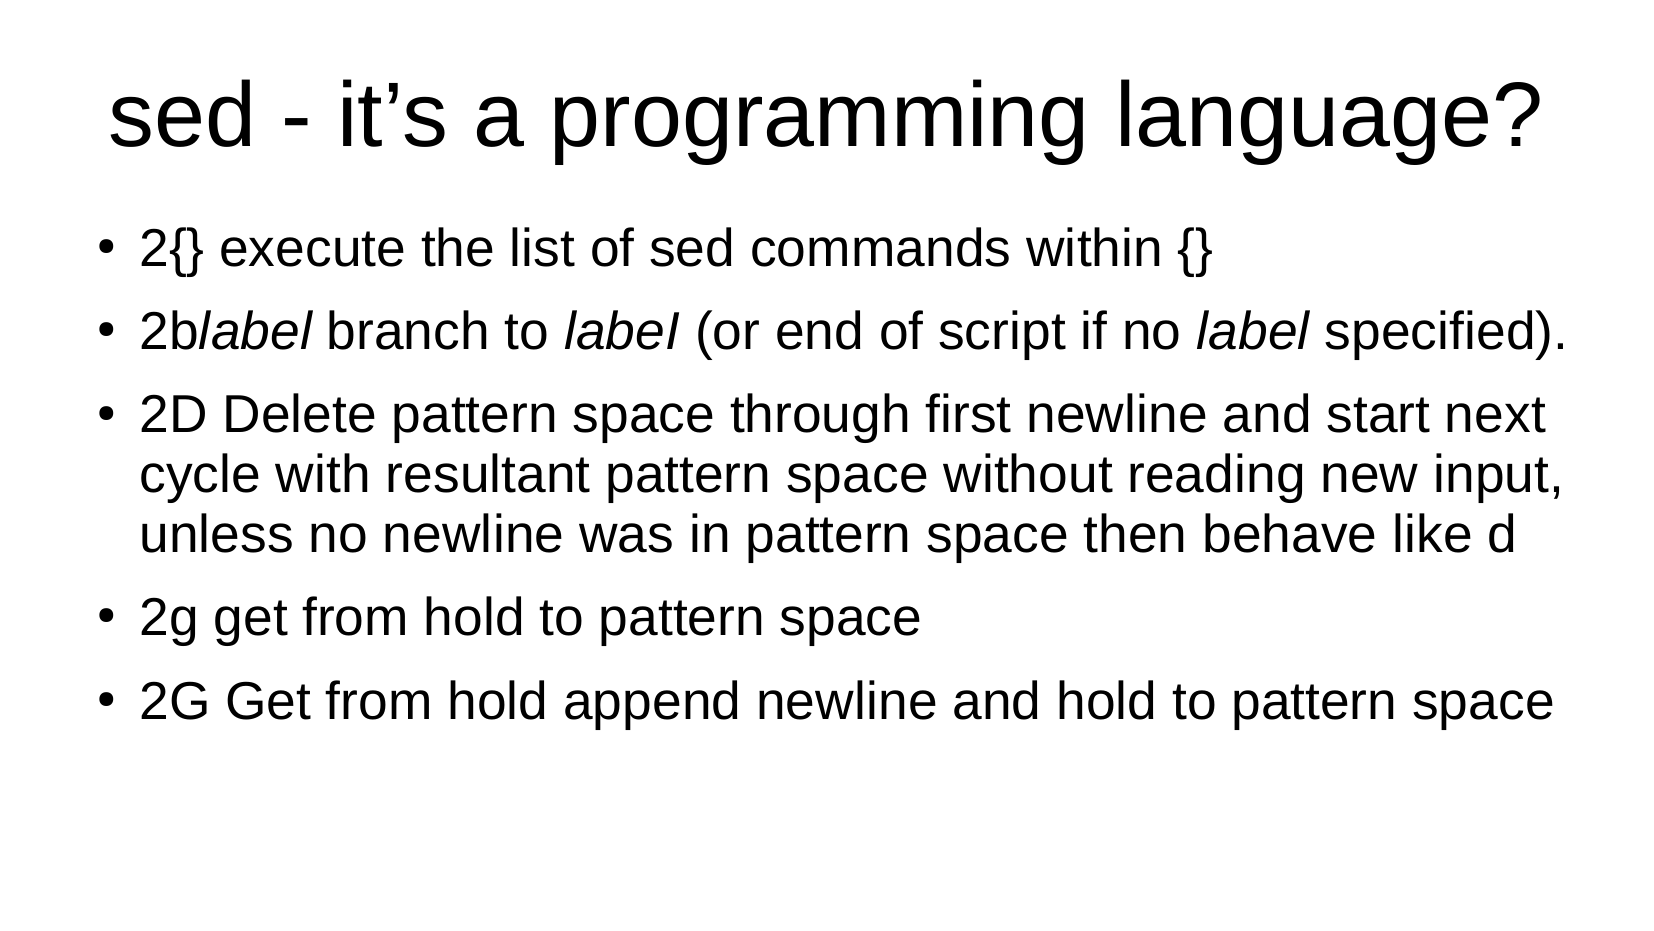

# sed - it’s a programming language?
2{} execute the list of sed commands within {}
2blabel branch to labeI (or end of script if no label specified).
2D Delete pattern space through first newline and start next cycle with resultant pattern space without reading new input, unless no newline was in pattern space then behave like d
2g get from hold to pattern space
2G Get from hold append newline and hold to pattern space